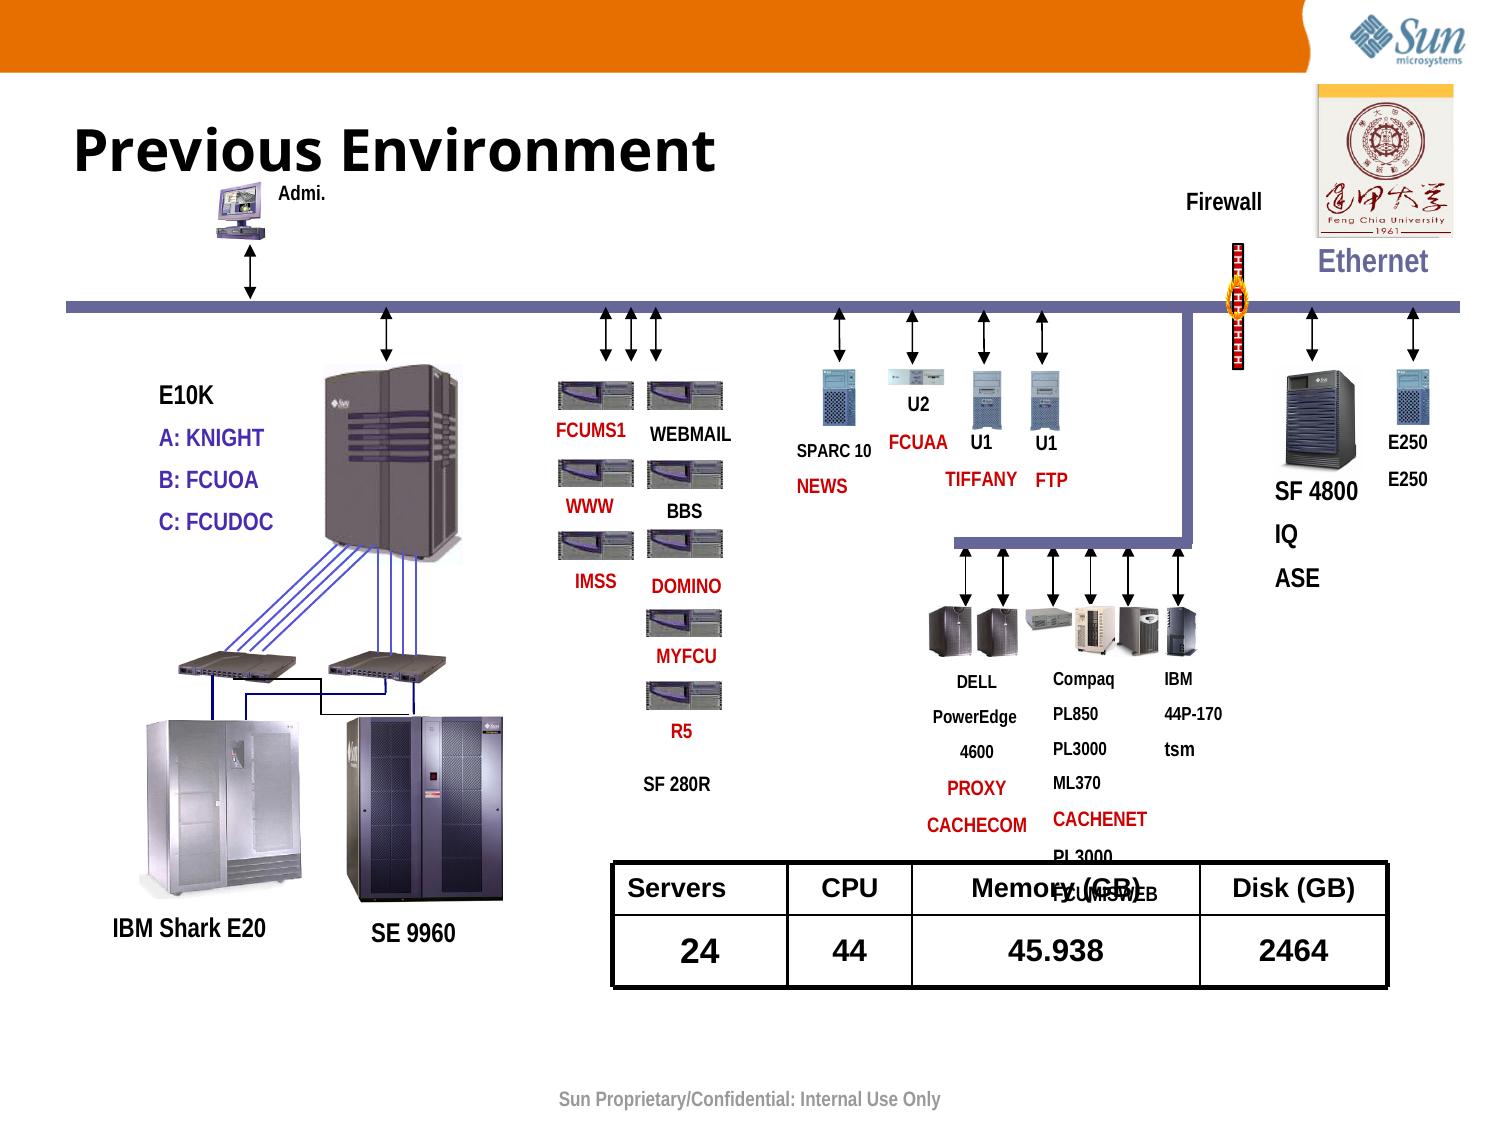

Previous Environment
Admi.
Firewall
Ethernet
E10K
A: KNIGHT
B: FCUOA
C: FCUDOC
U2
FCUAA
FCUMS1
WEBMAIL
U1
TIFFANY
E250
E250
U1
FTP
SPARC 10
NEWS
SF 4800
IQ
ASE
WWW
BBS
IMSS
DOMINO
MYFCU
Compaq
PL850
PL3000
ML370
CACHENET
PL3000
FCUMISWEB
IBM
44P-170
tsm
DELL
PowerEdge
4600
PROXY
CACHECOM
R5
SF 280R
Servers
CPU
Memory (GB)
Disk (GB)
24
44
45.938
2464
IBM Shark E20
SE 9960